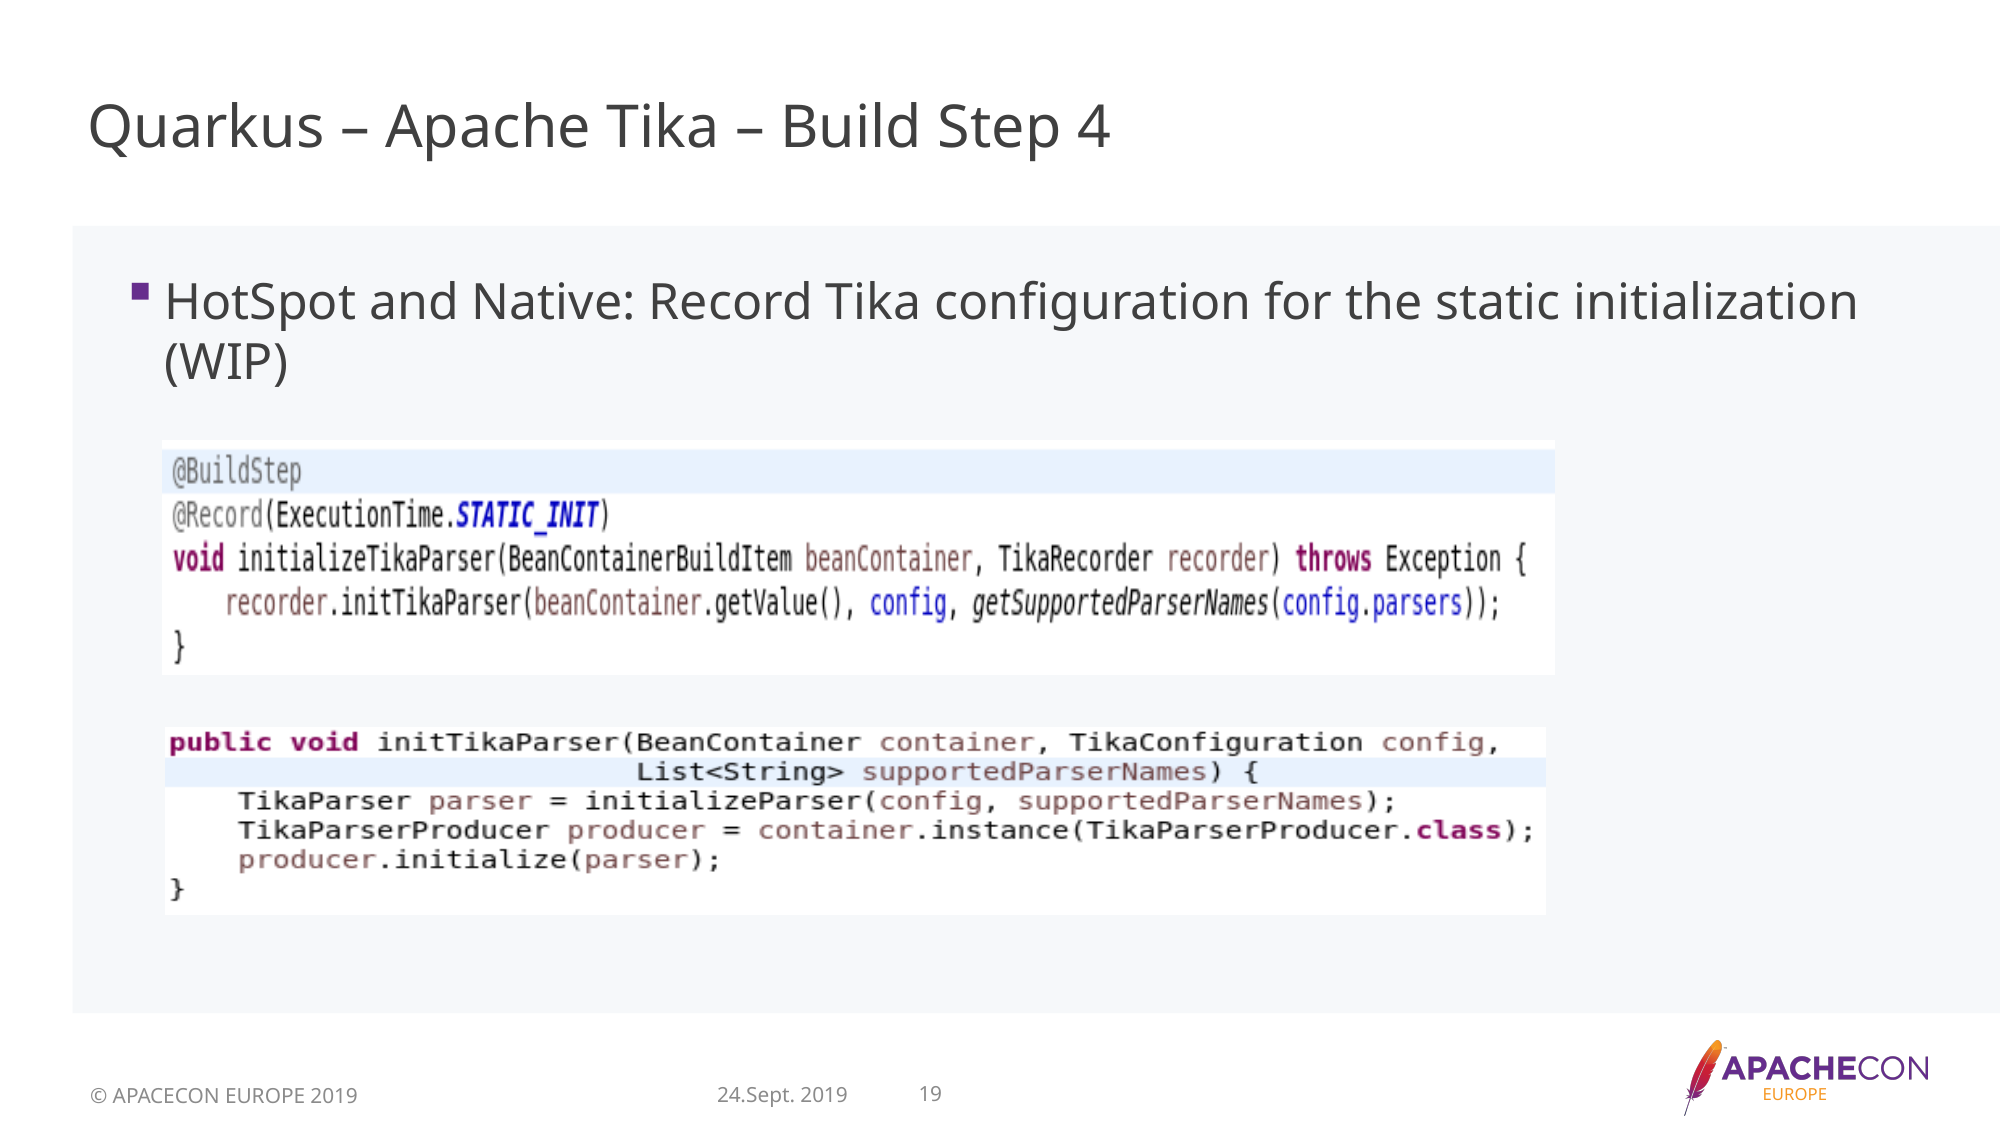

# Quarkus – Apache Tika – Build Step 4
HotSpot and Native: Record Tika configuration for the static initialization (WIP)
© APACECON EUROPE 2019
24.Sept. 2019